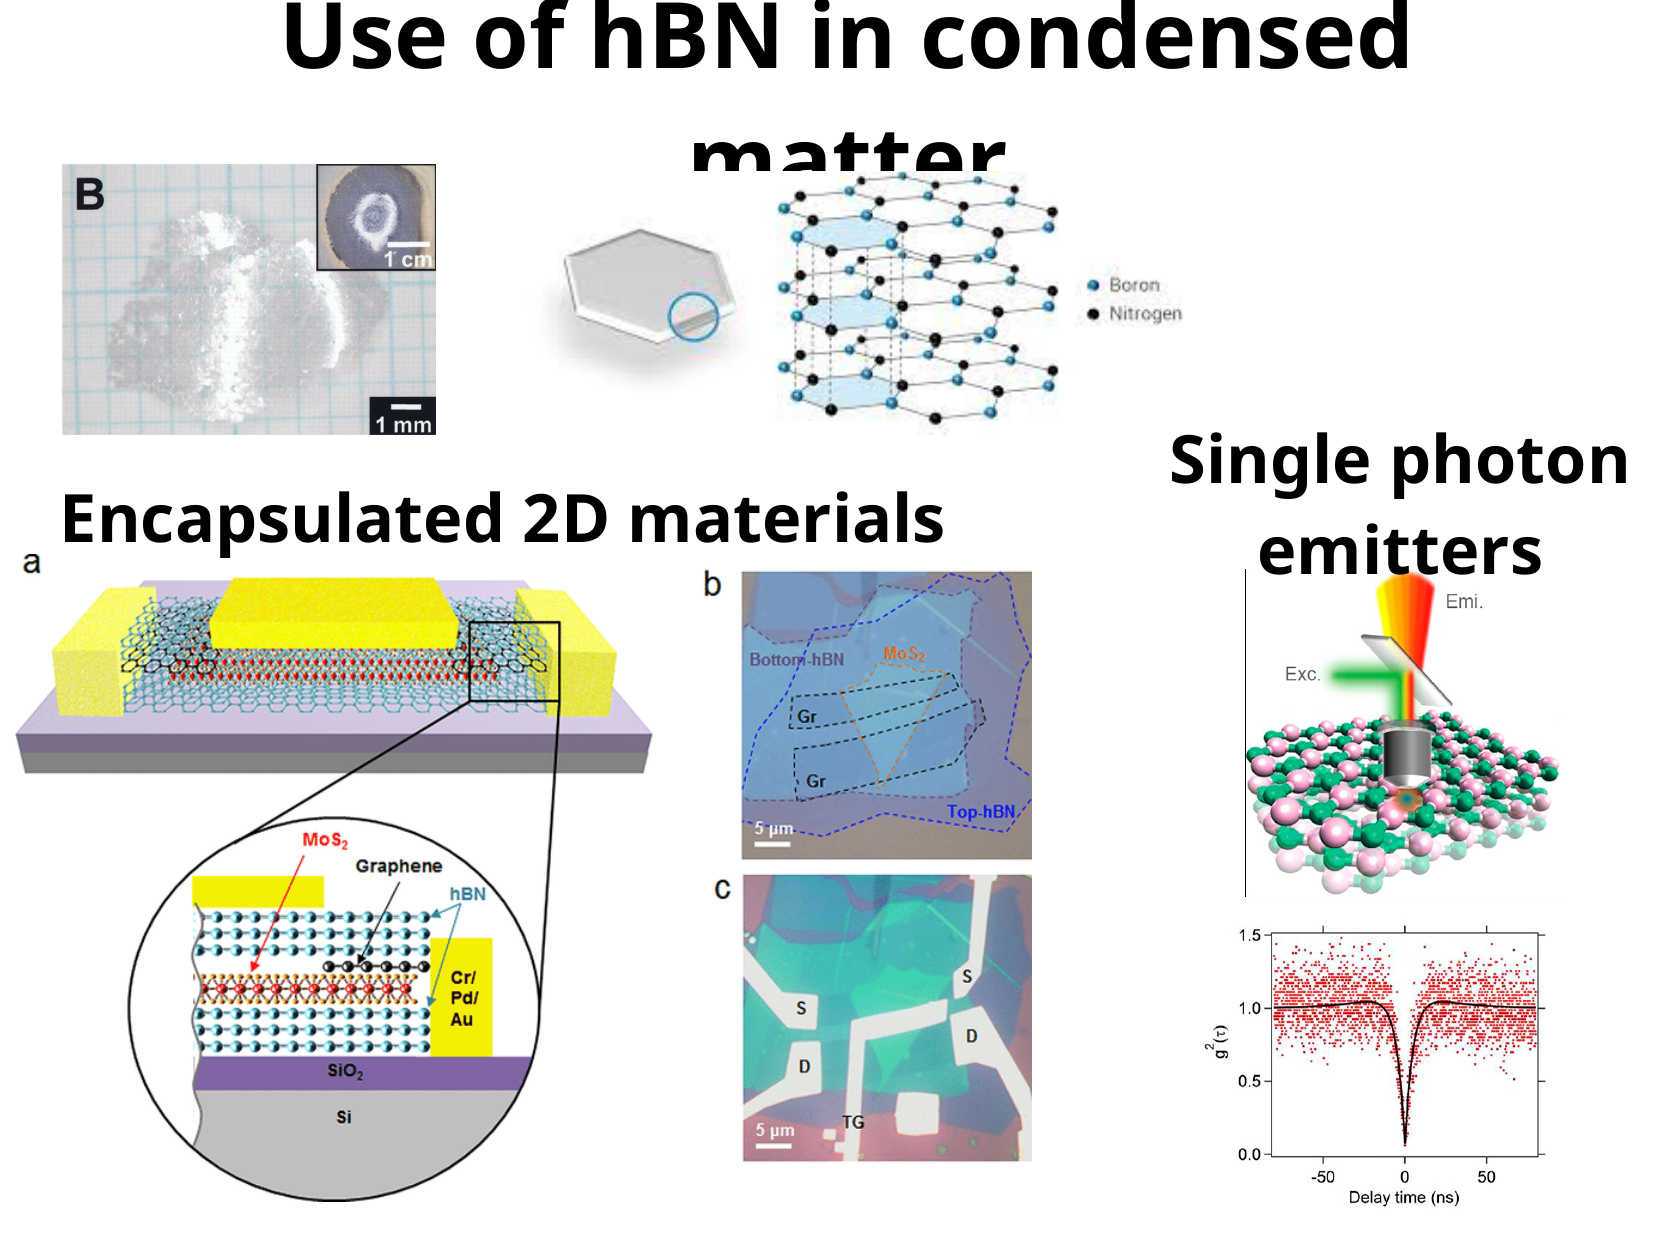

# Use of hBN in condensed matter
Single photon emitters
Encapsulated 2D materials